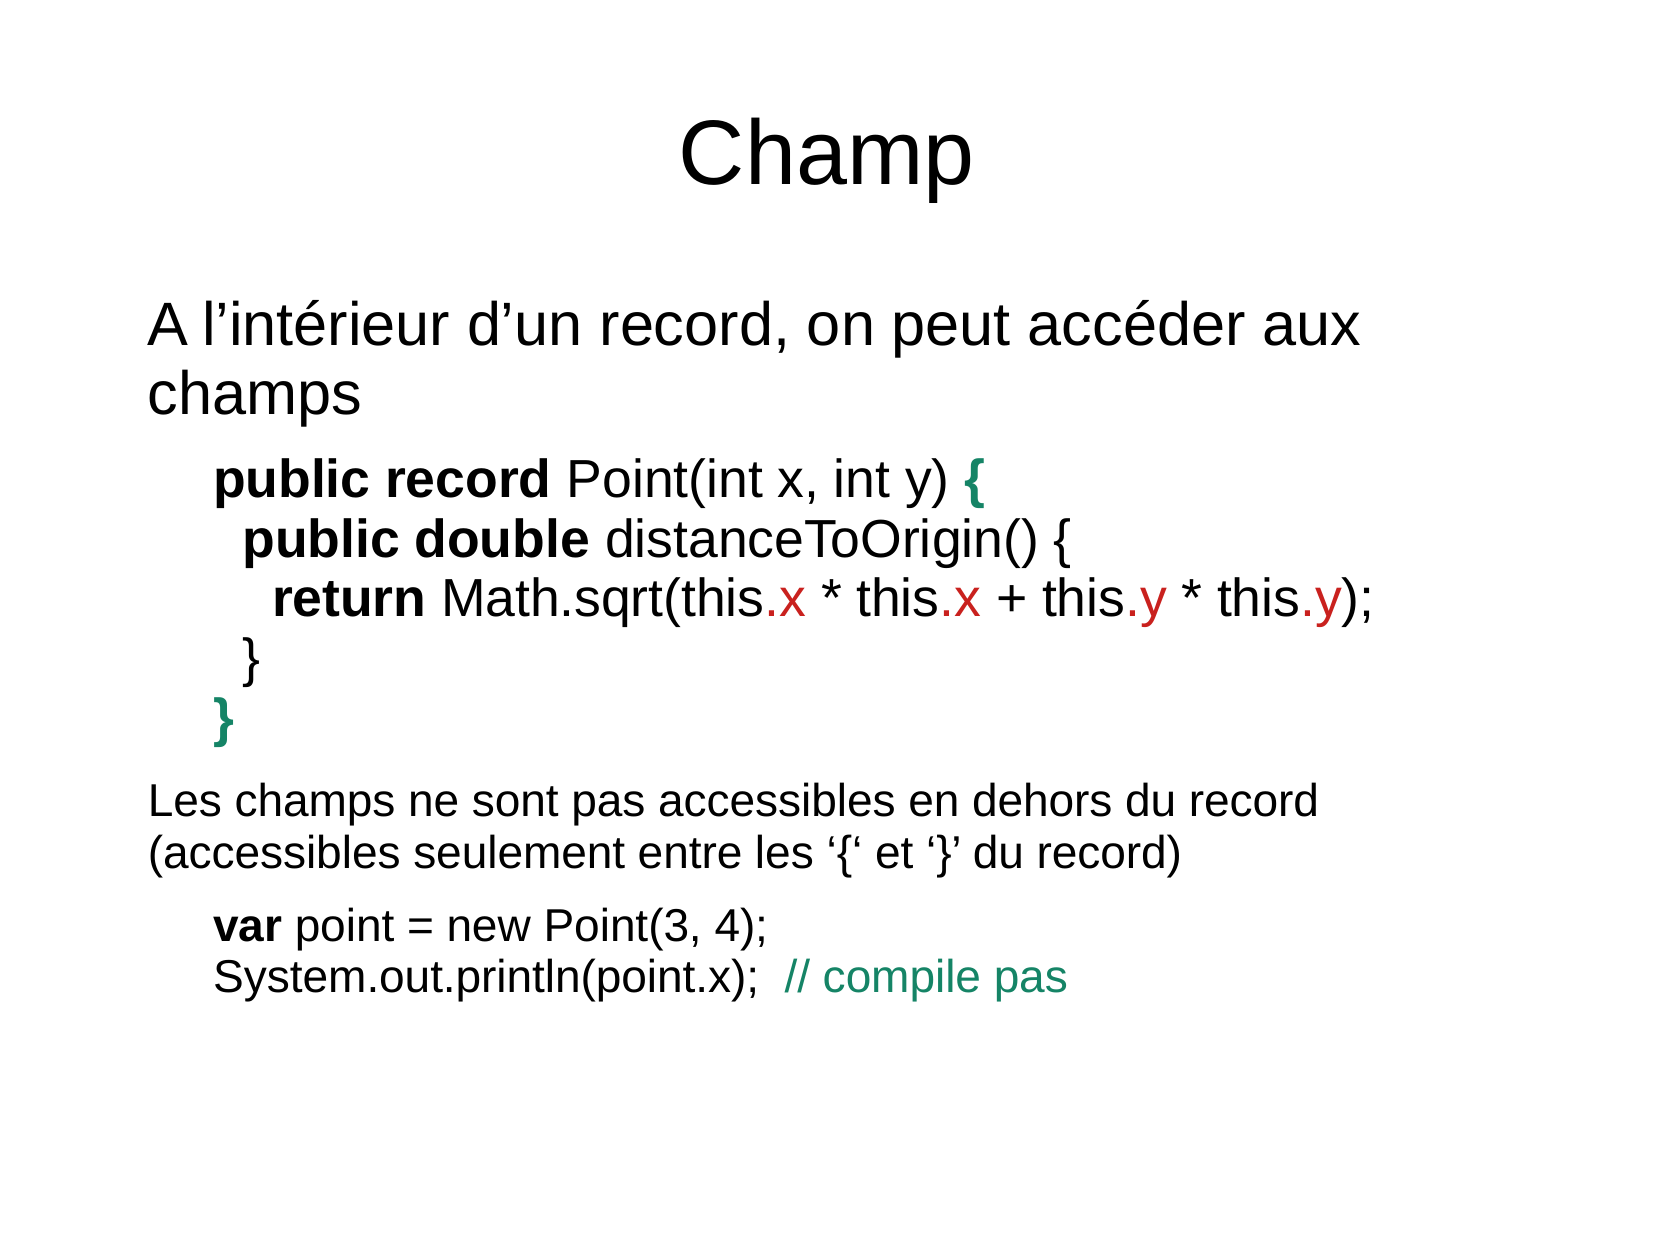

# Champ
A l’intérieur d’un record, on peut accéder aux champs
public record Point(int x, int y) {
 public double distanceToOrigin() {
 return Math.sqrt(this.x * this.x + this.y * this.y);
 }
}
Les champs ne sont pas accessibles en dehors du record
(accessibles seulement entre les ‘{‘ et ‘}’ du record)
var point = new Point(3, 4);
System.out.println(point.x); // compile pas